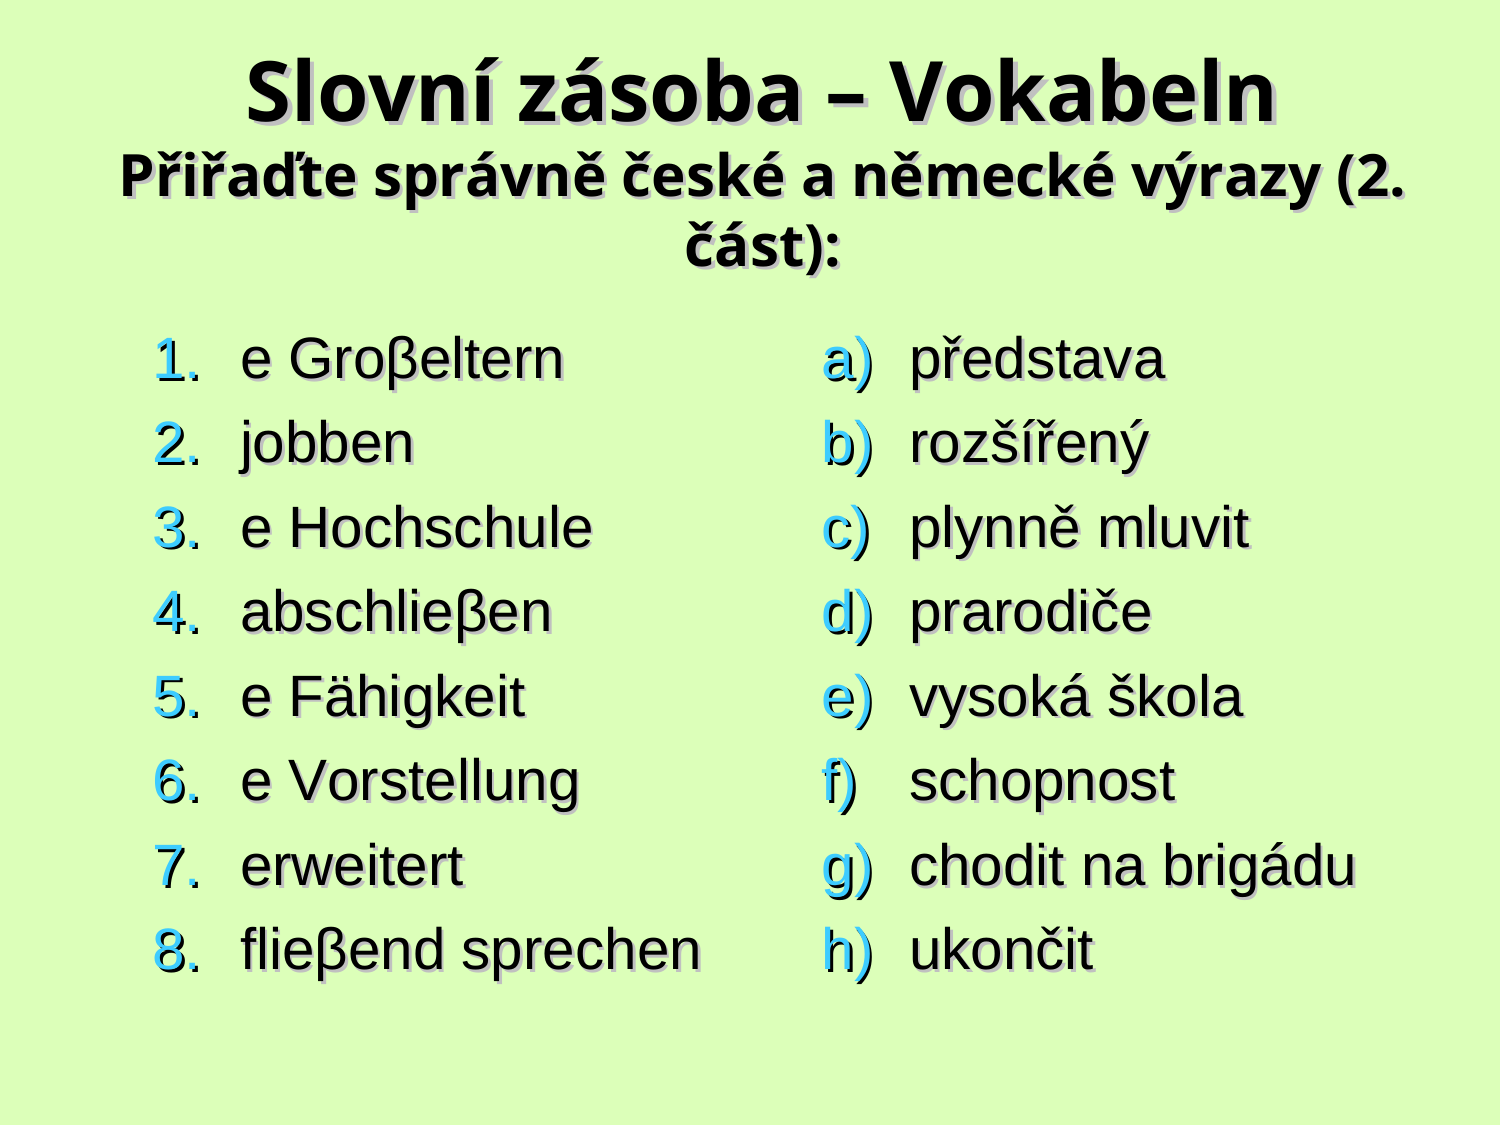

# Slovní zásoba – Vokabeln Přiřaďte správně české a německé výrazy (2. část):
e Groβeltern
jobben
e Hochschule
abschlieβen
e Fähigkeit
e Vorstellung
erweitert
flieβend sprechen
představa
rozšířený
plynně mluvit
prarodiče
vysoká škola
schopnost
chodit na brigádu
ukončit